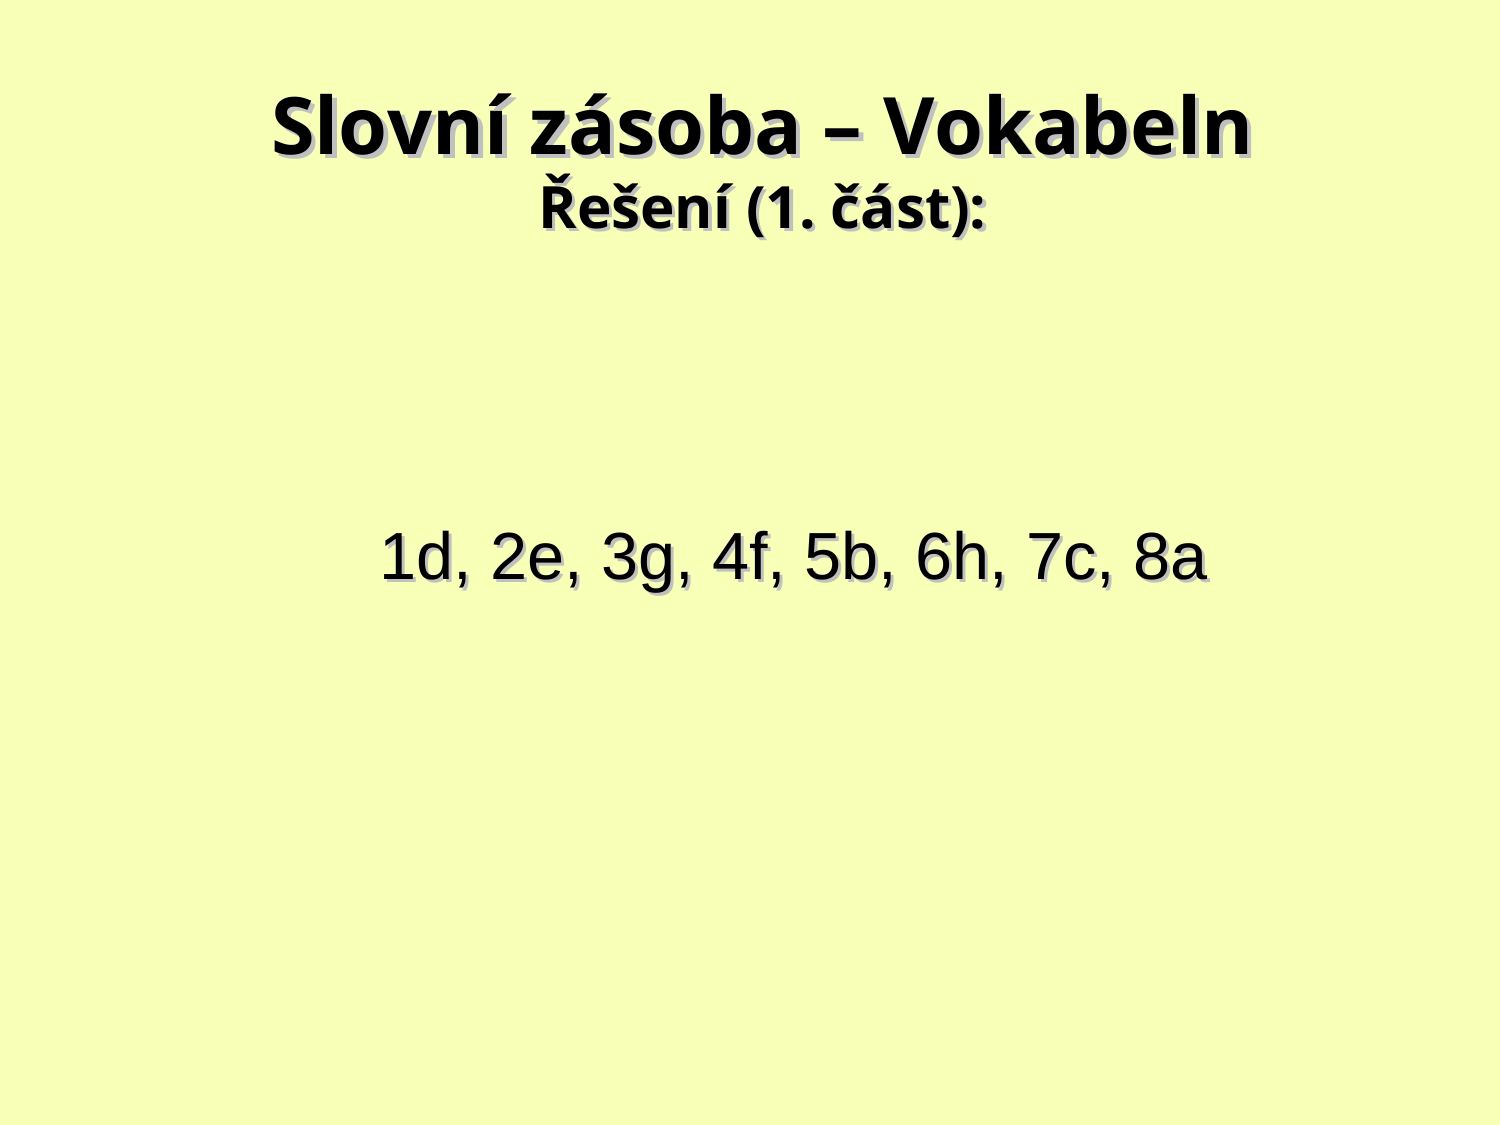

# Slovní zásoba – Vokabeln Řešení (1. část):
1d, 2e, 3g, 4f, 5b, 6h, 7c, 8a